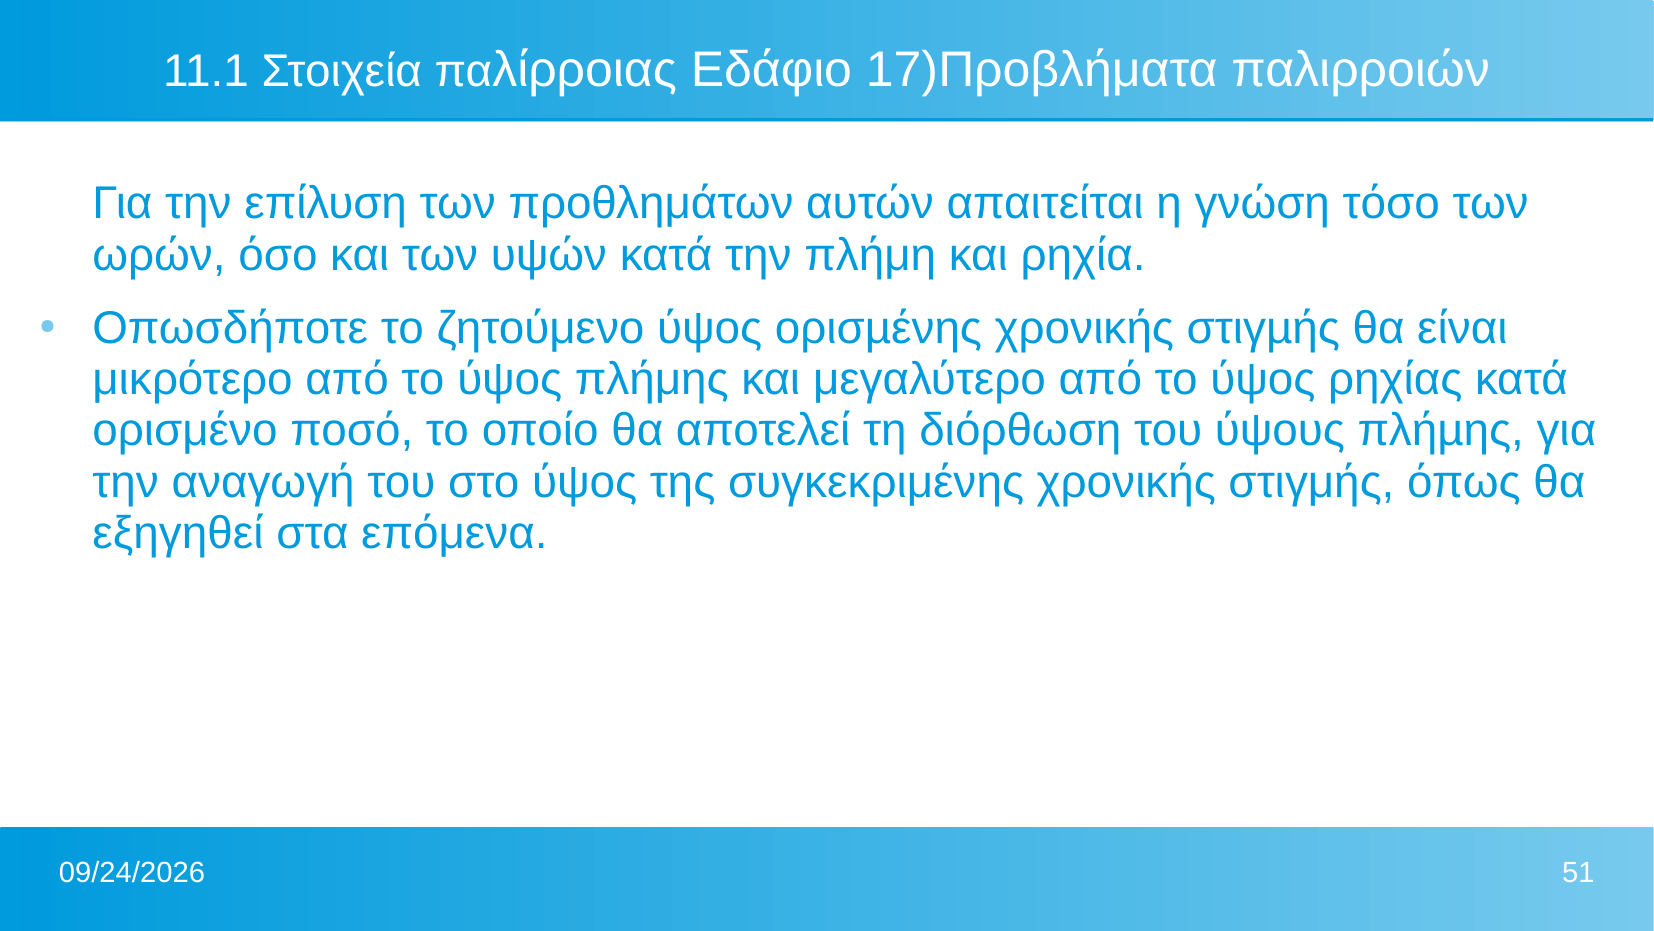

# 11.1 Στοιχεία παλίρροιας Εδάφιο 17)Προβλήματα παλιρροιών
Για την επίλυση των προθλημάτων αυτών απαιτείται η γνώση τόσο των ωρών, όσο και των υψών κατά την πλήμη και ρηχία.
Οπωσδήποτε το ζητούμενο ύψος ορισµένης χρονικής στιγµής θα είναι μικρότερο από το ύψος πλήμης και μεγαλύτερο από το ύψος ρηχίας κατά ορισμένο ποσό, το οποίο θα αποτελεί τη διόρθωση του ύψους πλήµης, για την αναγωγή του στο ύψος της συγκεκριμένης χρονικής στιγμής, όπως θα εξηγηθεί στα επόμενα.
51